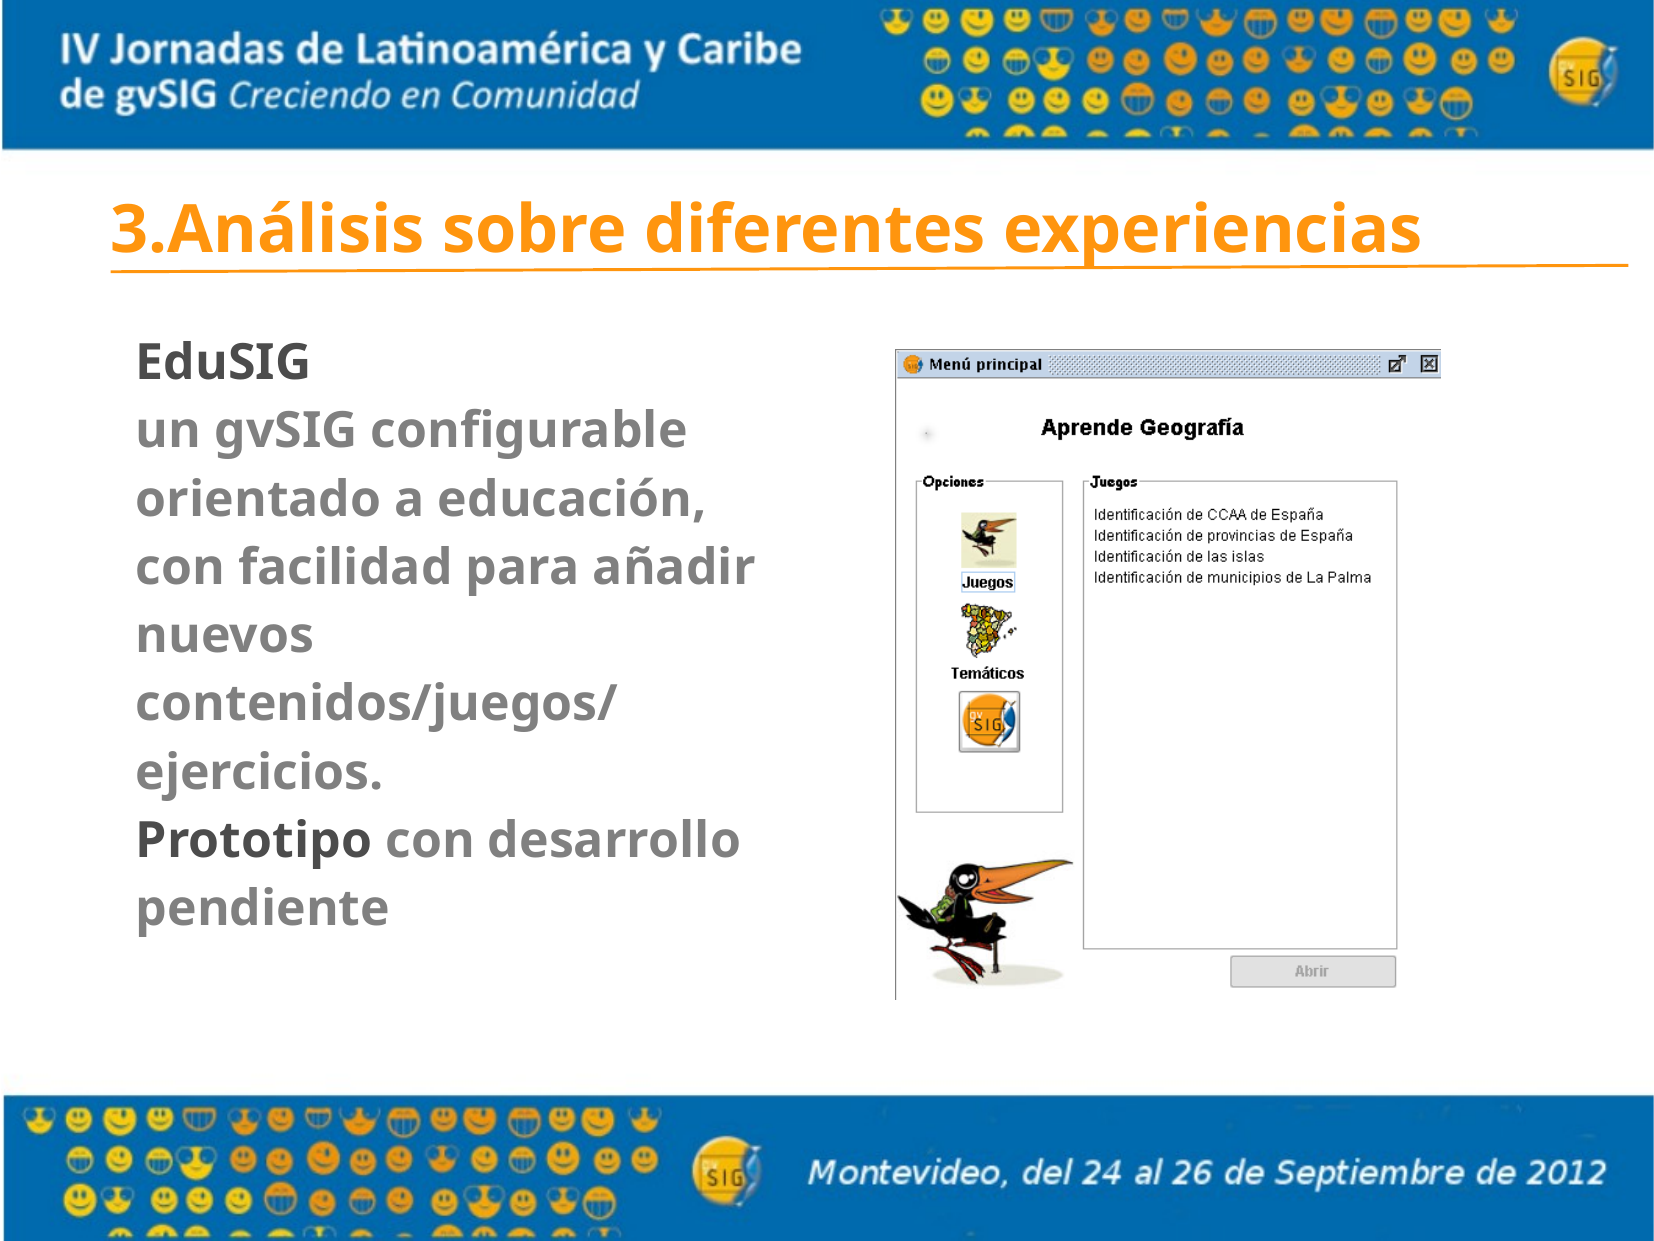

3.Análisis sobre diferentes experiencias
# EduSIG un gvSIG configurable orientado a educación, con facilidad para añadir nuevos contenidos/juegos/ ejercicios. Prototipo con desarrollo pendiente